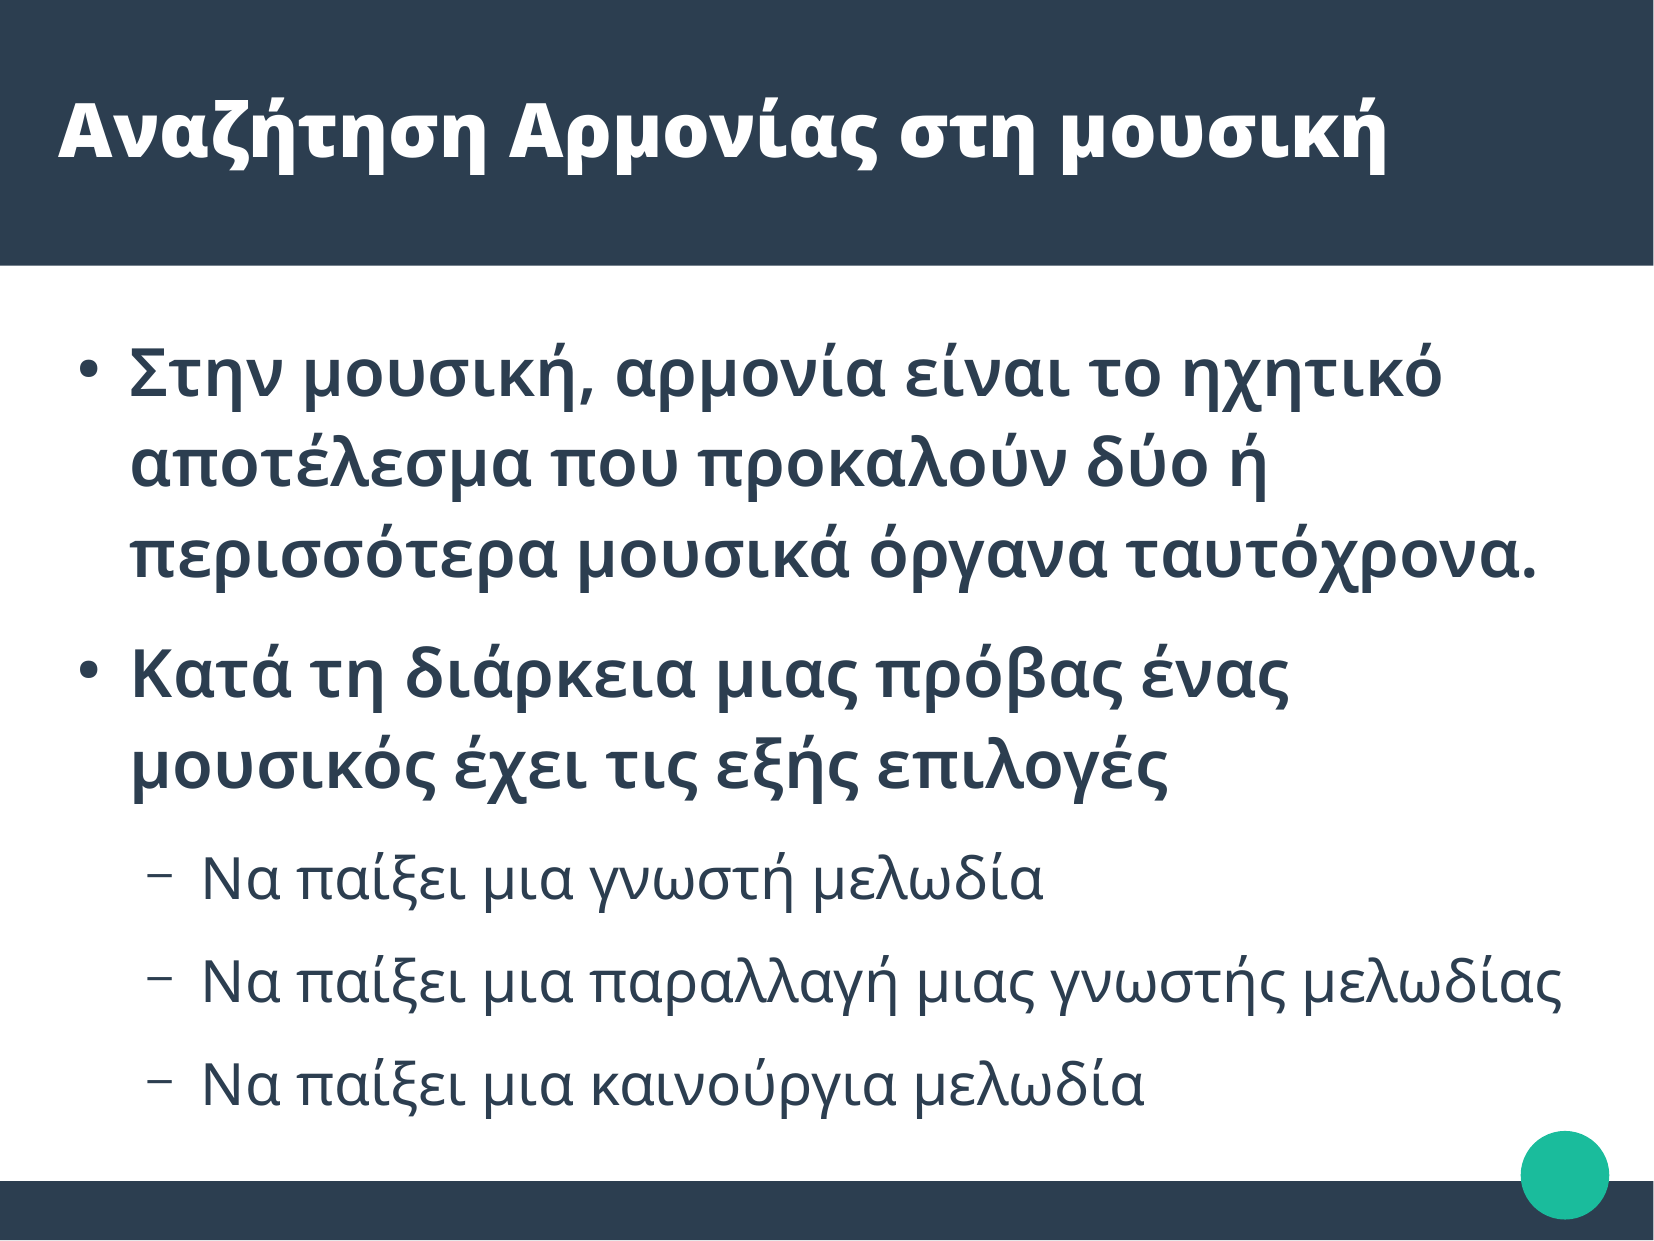

# Αναζήτηση Αρμονίας στη μουσική
Στην μουσική, αρμονία είναι το ηχητικό αποτέλεσμα που προκαλούν δύο ή περισσότερα μουσικά όργανα ταυτόχρονα.
Κατά τη διάρκεια μιας πρόβας ένας μουσικός έχει τις εξής επιλογές
Να παίξει μια γνωστή μελωδία
Να παίξει μια παραλλαγή μιας γνωστής μελωδίας
Να παίξει μια καινούργια μελωδία